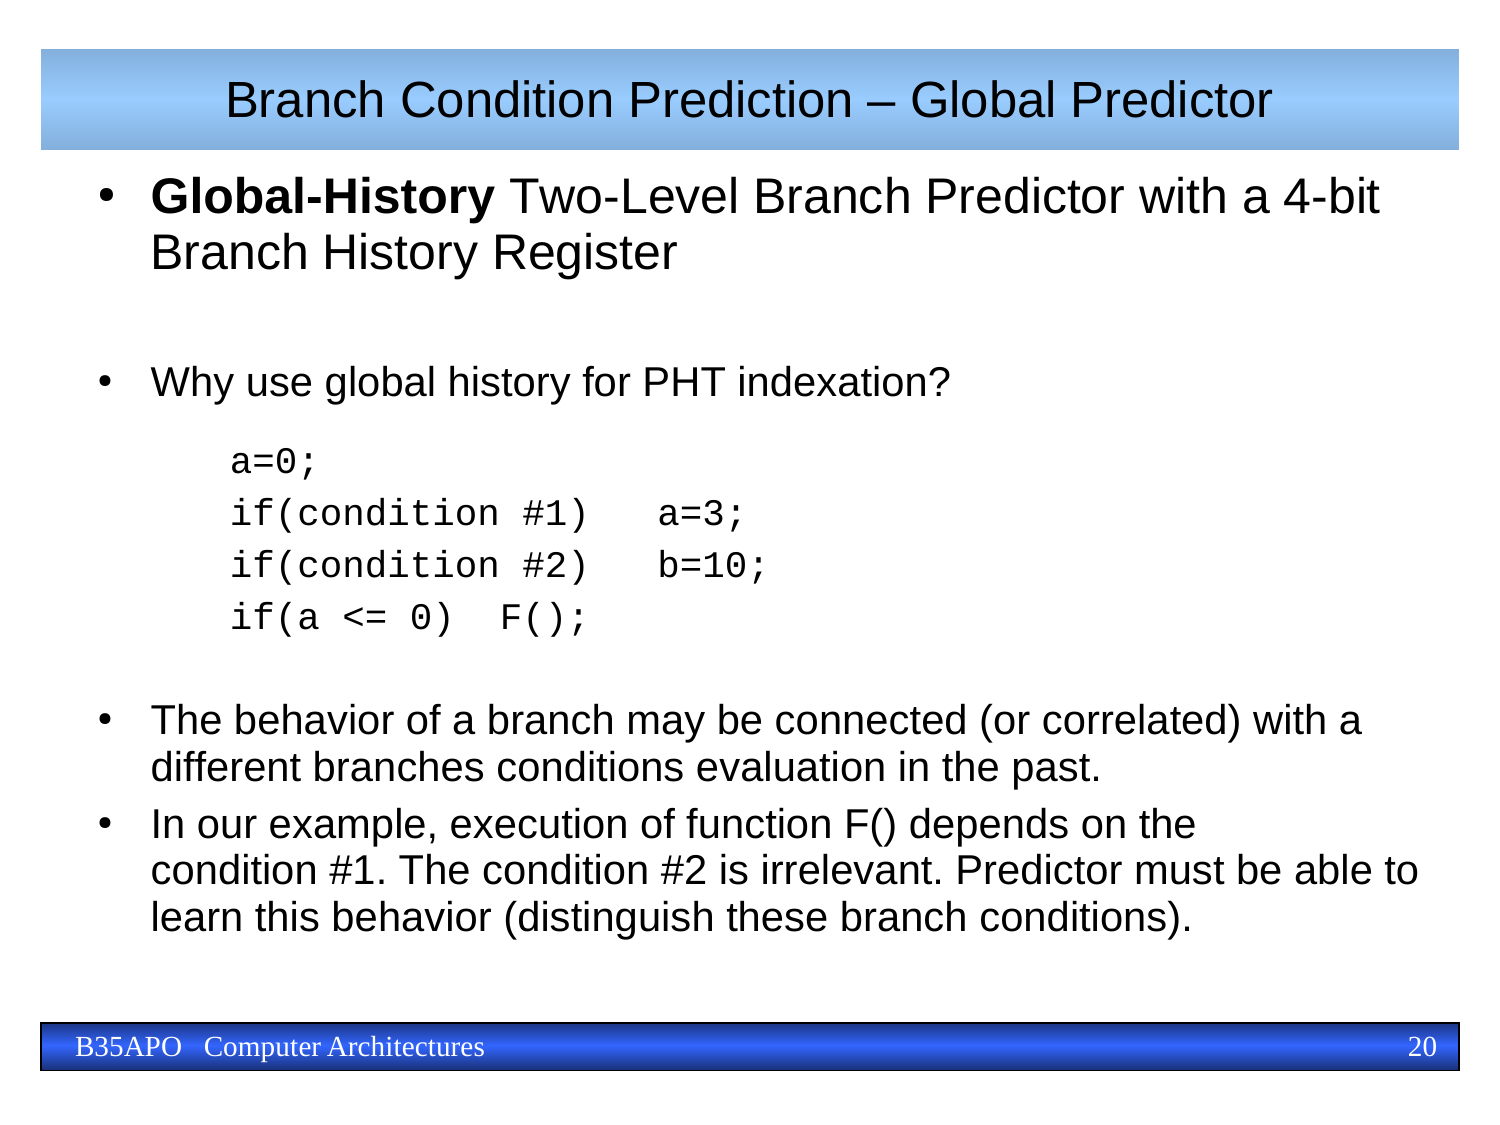

# Branch Condition Prediction – Global Predictor
Global-History Two-Level Branch Predictor with a 4-bit Branch History Register
Why use global history for PHT indexation?
a=0;
if(condition #1) a=3;
if(condition #2) b=10;
if(a <= 0) F();
The behavior of a branch may be connected (or correlated) with a different branches conditions evaluation in the past.
In our example, execution of function F() depends on the condition #1. The condition #2 is irrelevant. Predictor must be able to learn this behavior (distinguish these branch conditions).
B35APO Computer Architectures
20